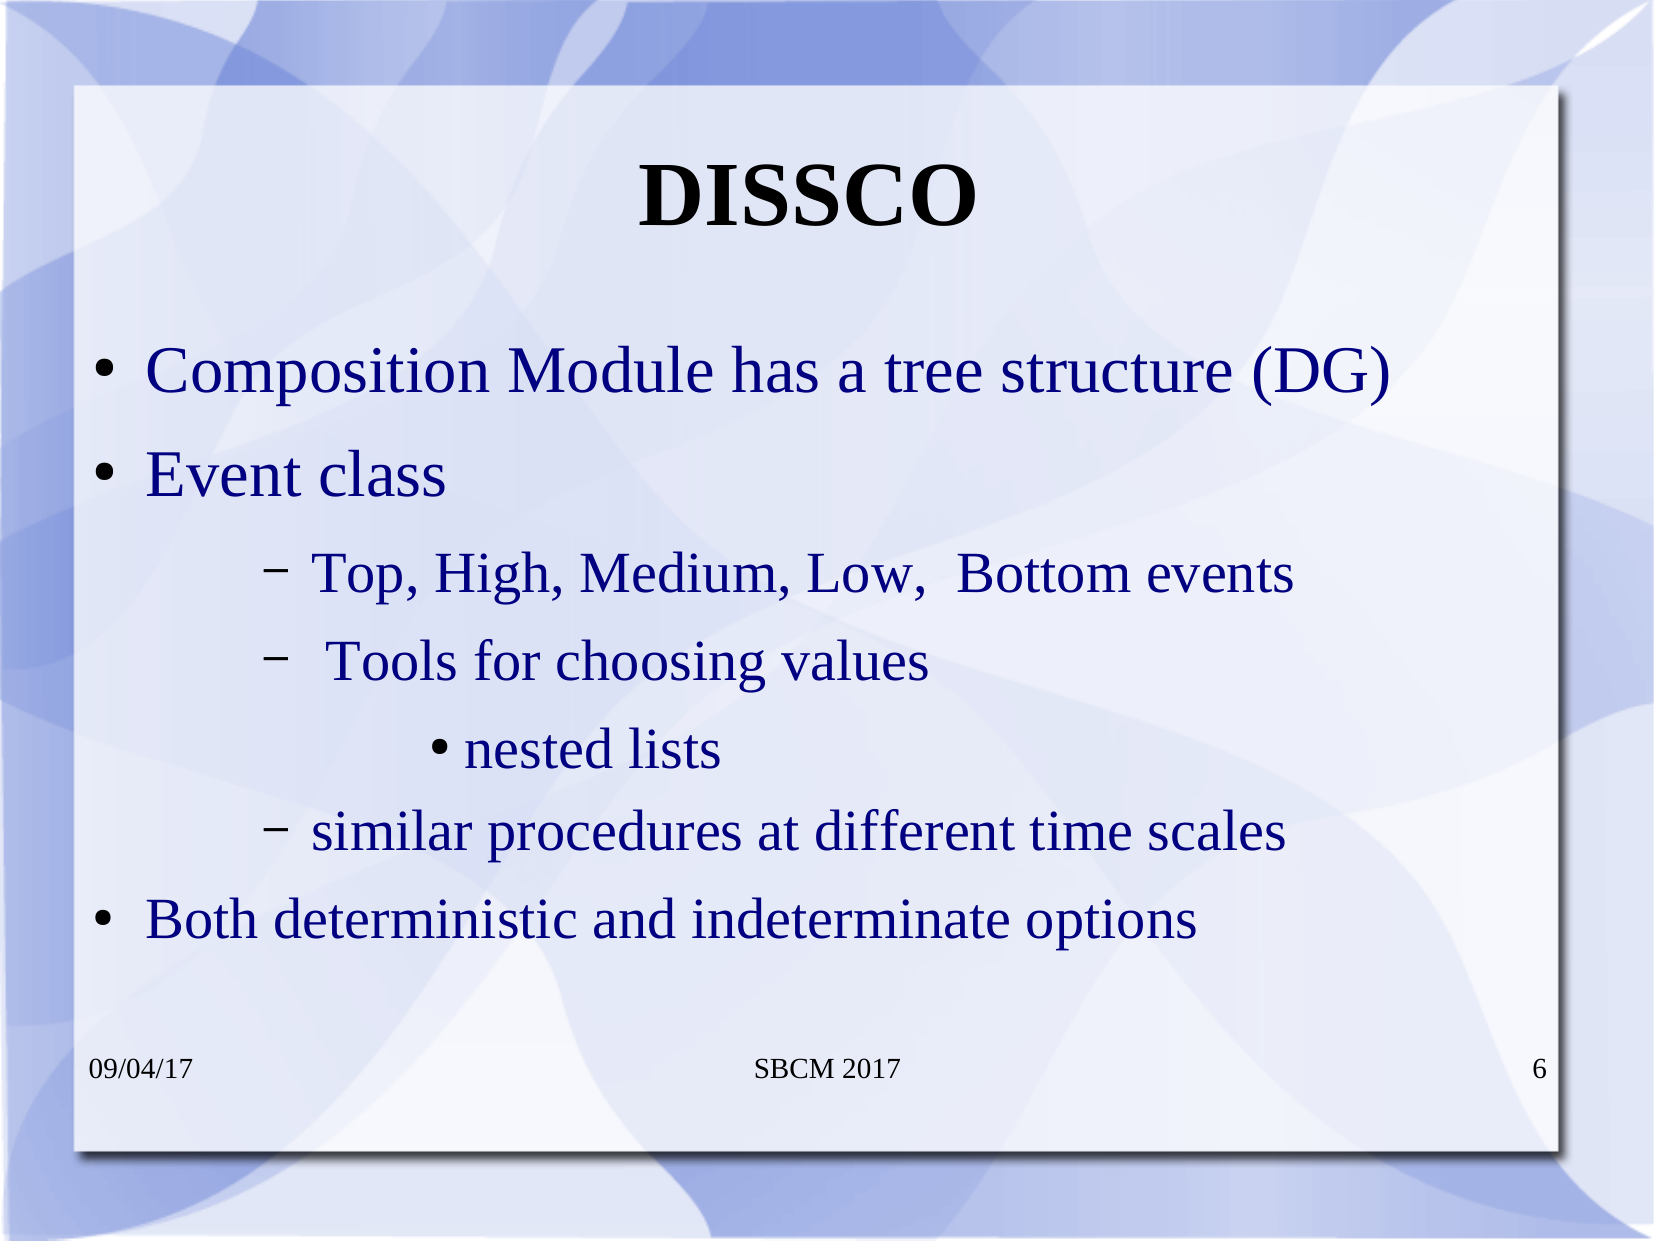

# DISSCO
Composition Module has a tree structure (DG)
Event class
Top, High, Medium, Low, Bottom events
 Tools for choosing values
nested lists
similar procedures at different time scales
Both deterministic and indeterminate options
09/04/17
SBCM 2017
6